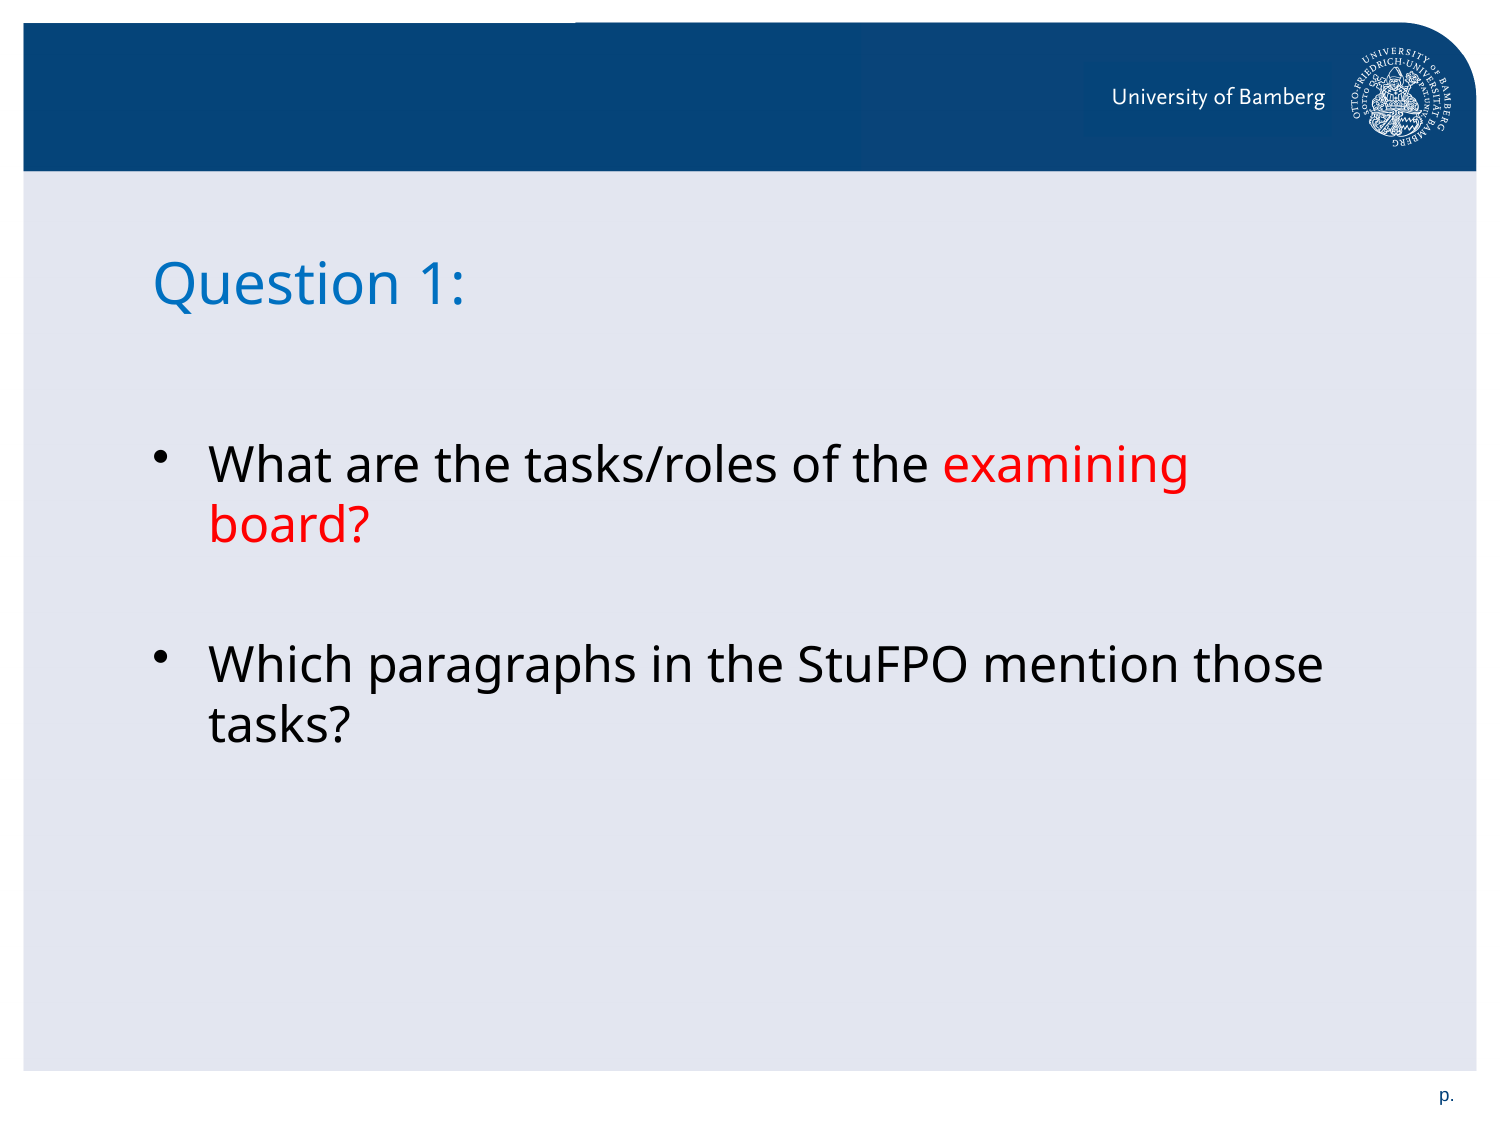

# Question 1:
What are the tasks/roles of the examining board?
Which paragraphs in the StuFPO mention those tasks?